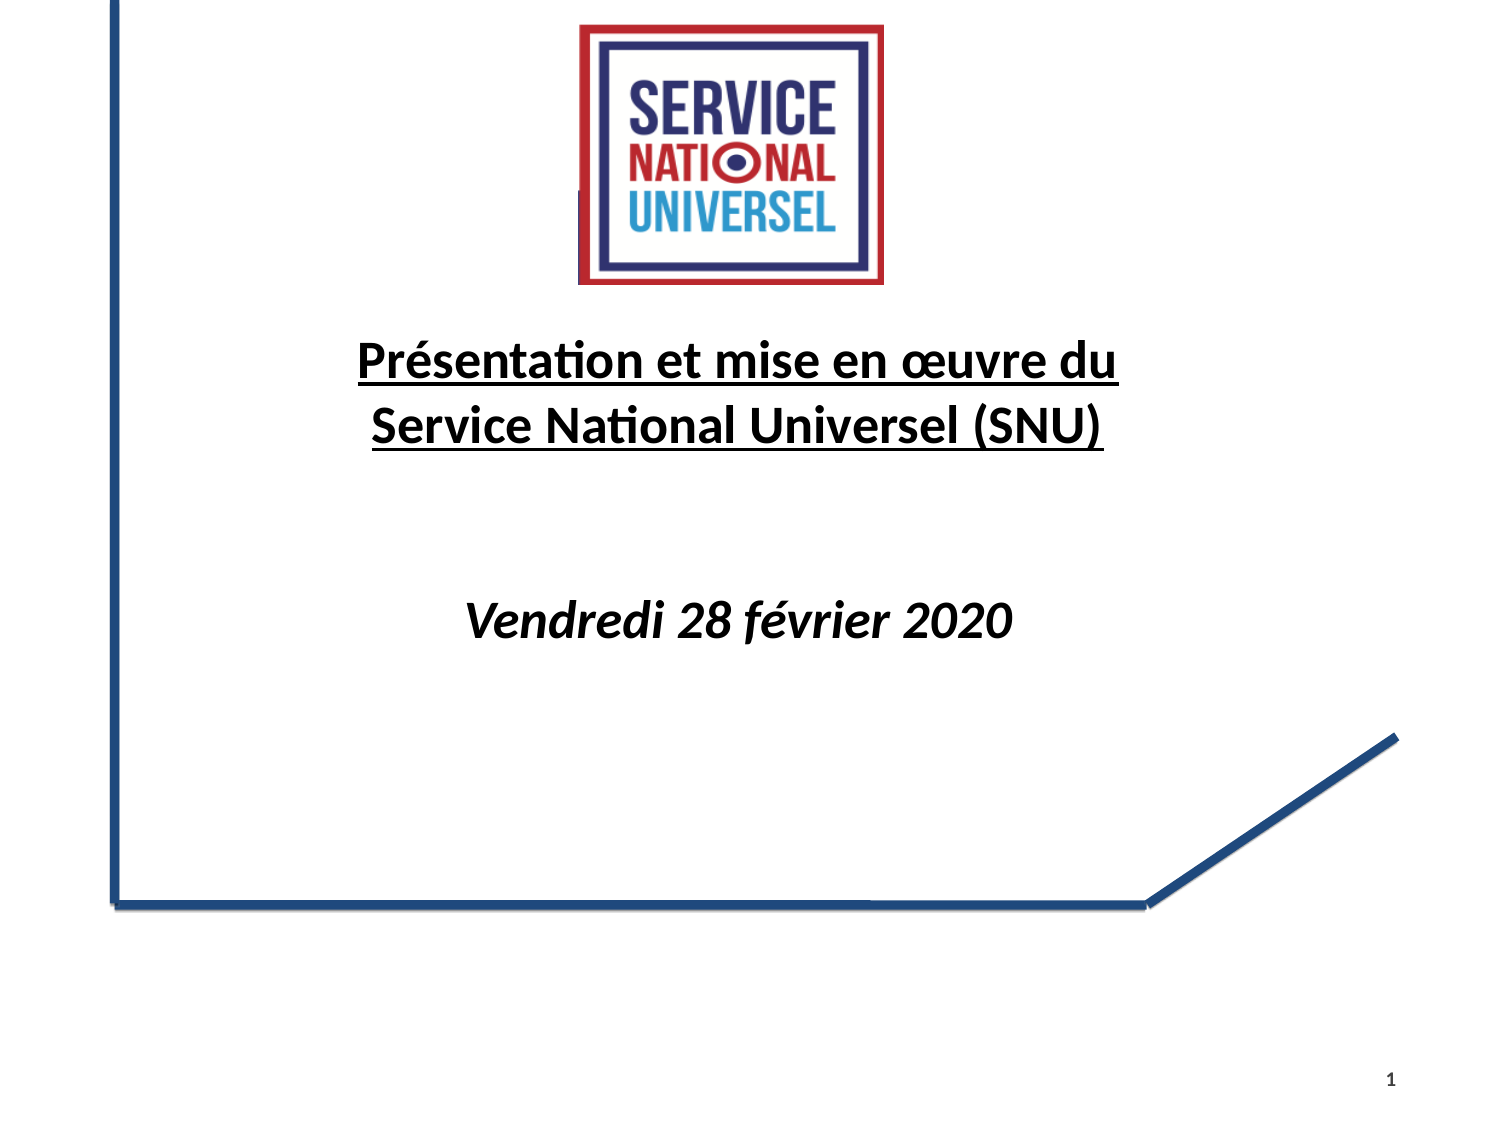

Présentation et mise en œuvre du
Service National Universel (SNU)
Vendredi 28 février 2020